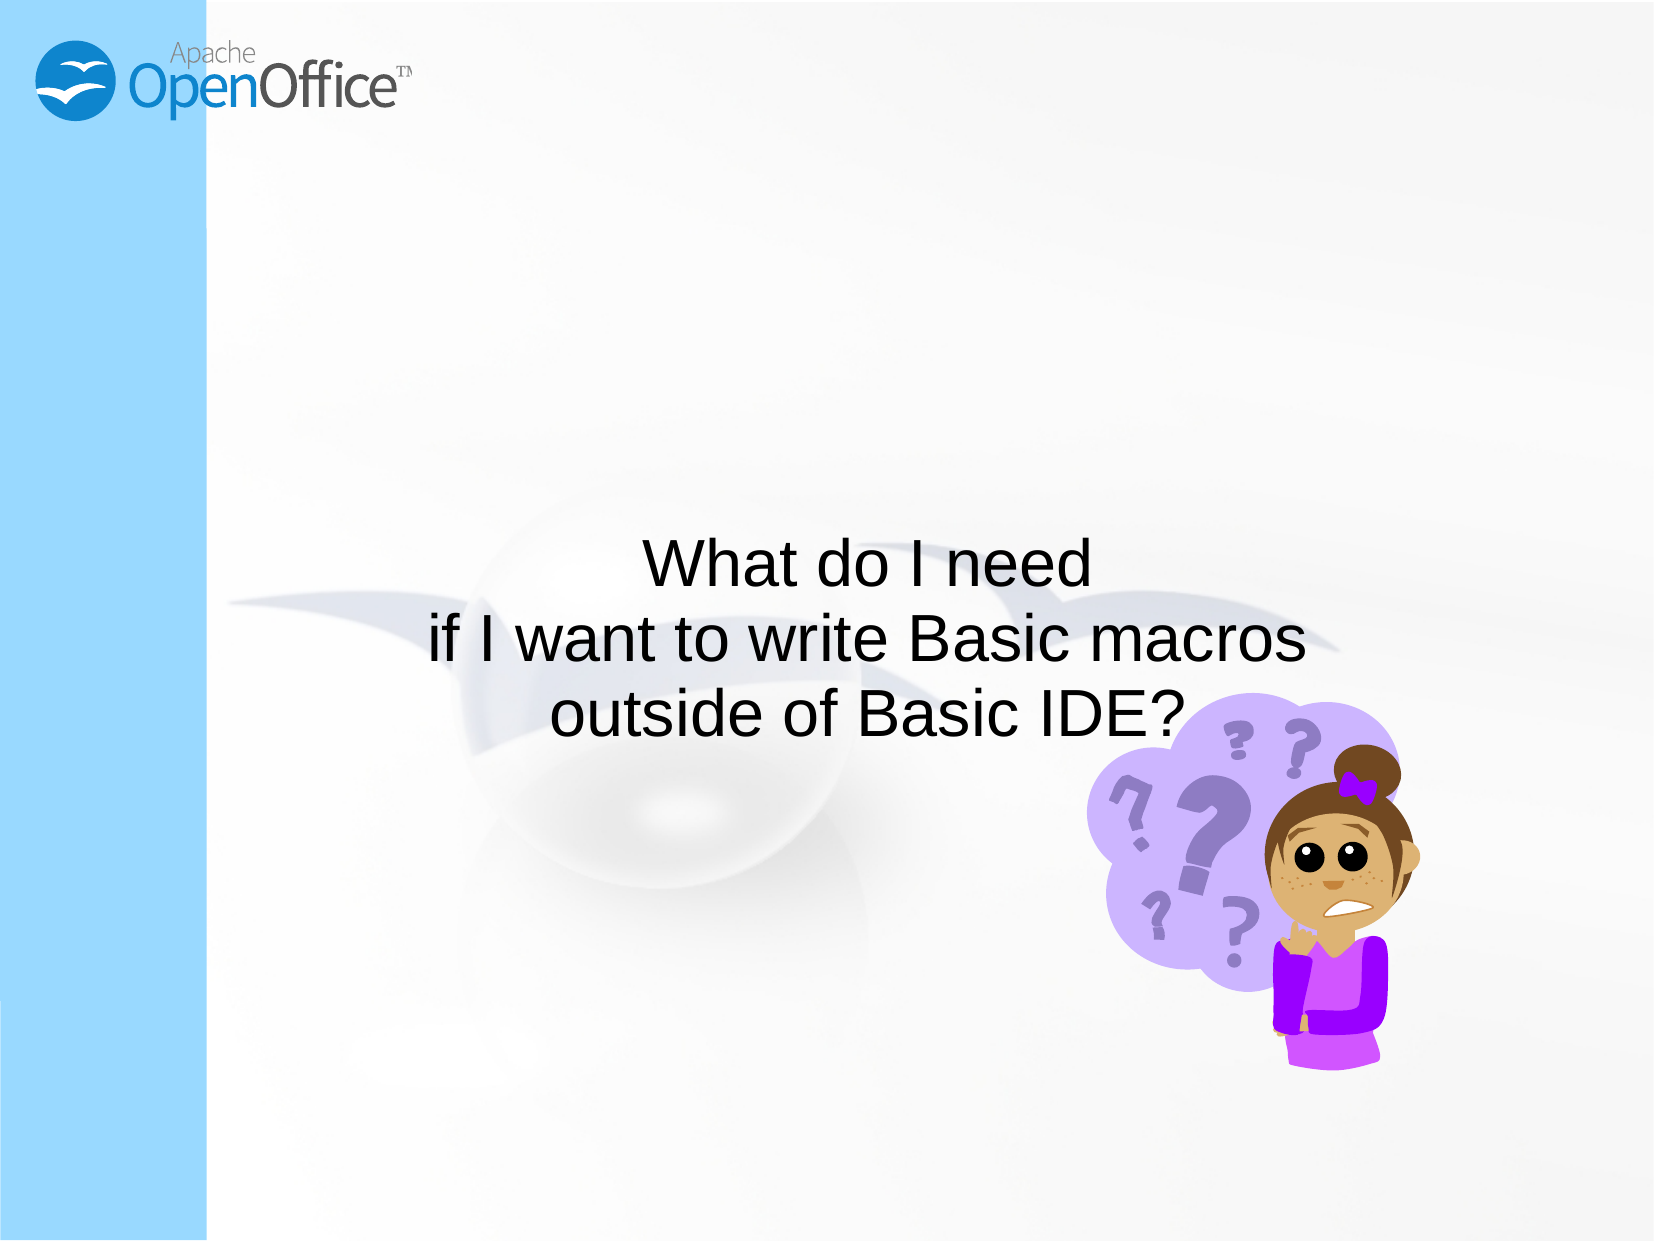

# What do I need
if I want to write Basic macros
outside of Basic IDE?